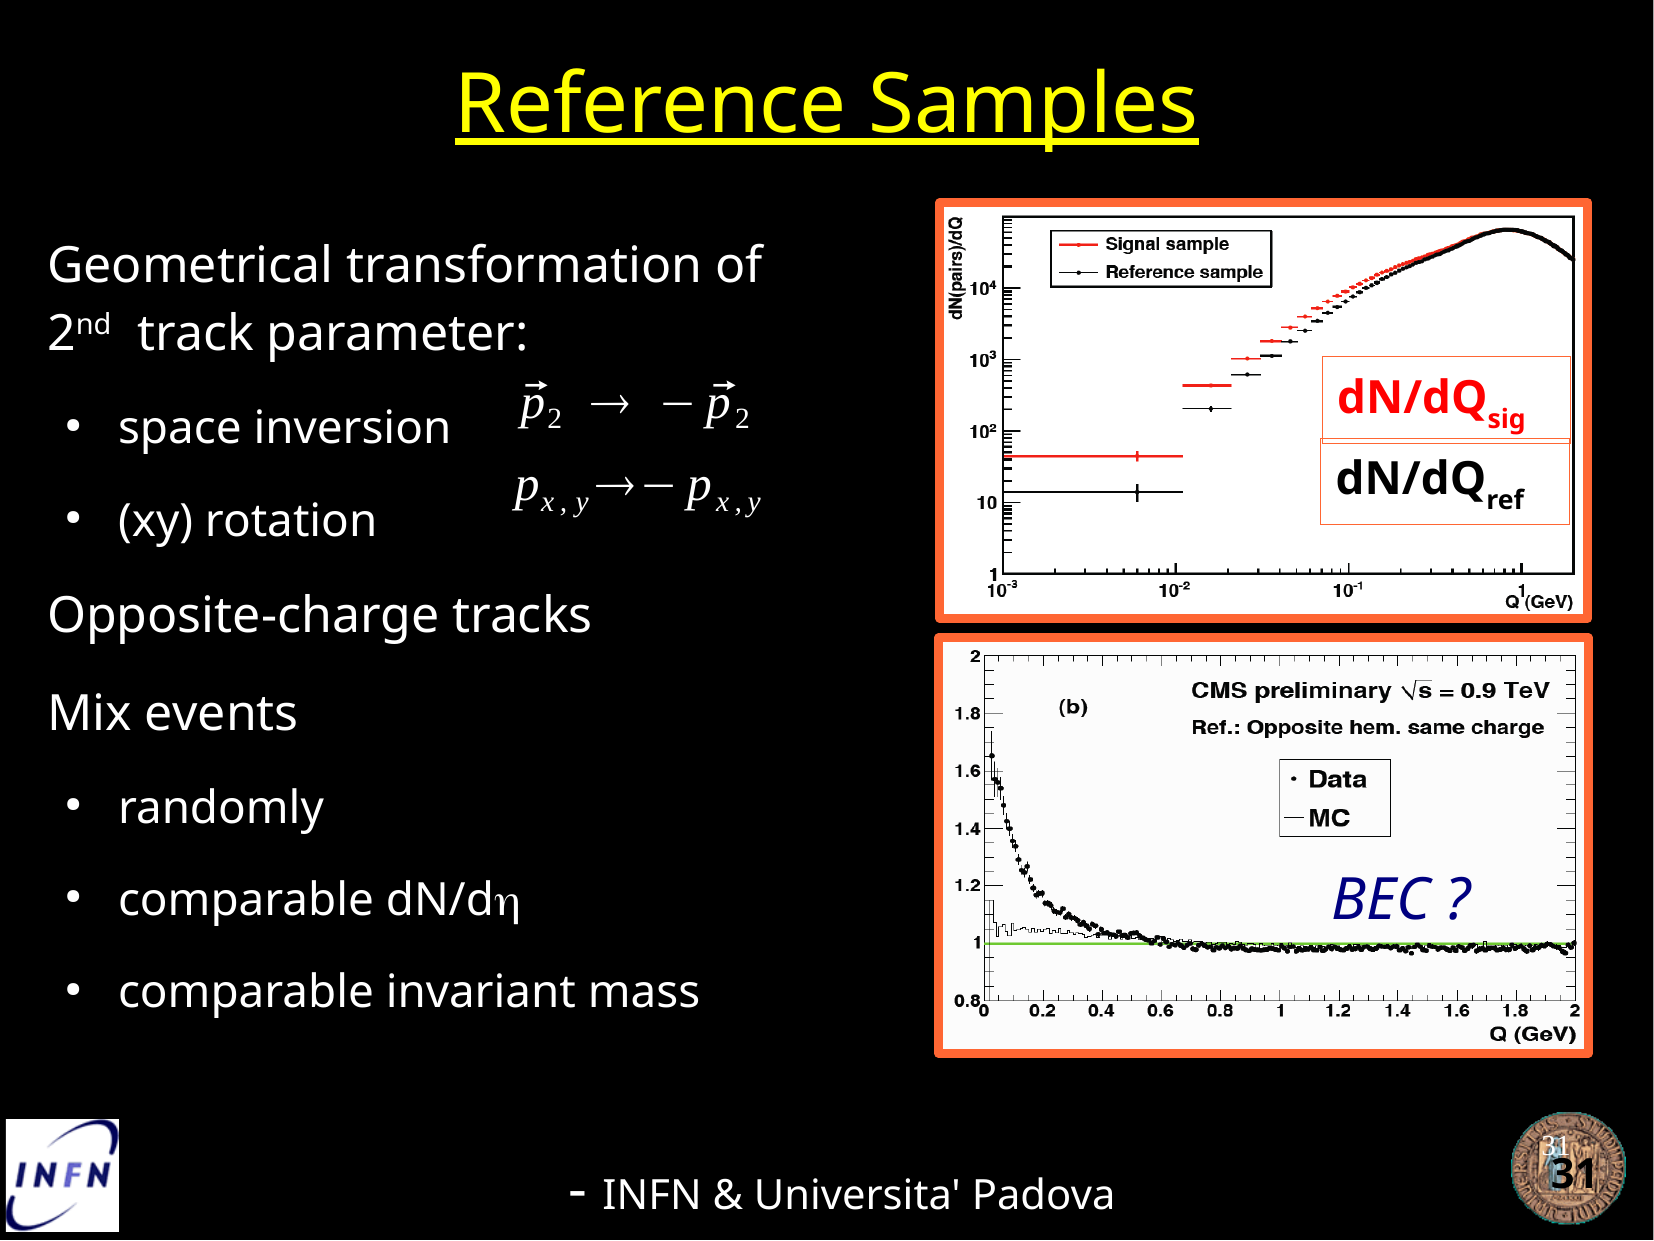

# Reference Samples
dN/dQsig
dN/dQref
Geometrical transformation of 2nd track parameter:
space inversion
(xy) rotation
Opposite-charge tracks
Mix events
randomly
comparable dN/dh
comparable invariant mass
BEC ?
31